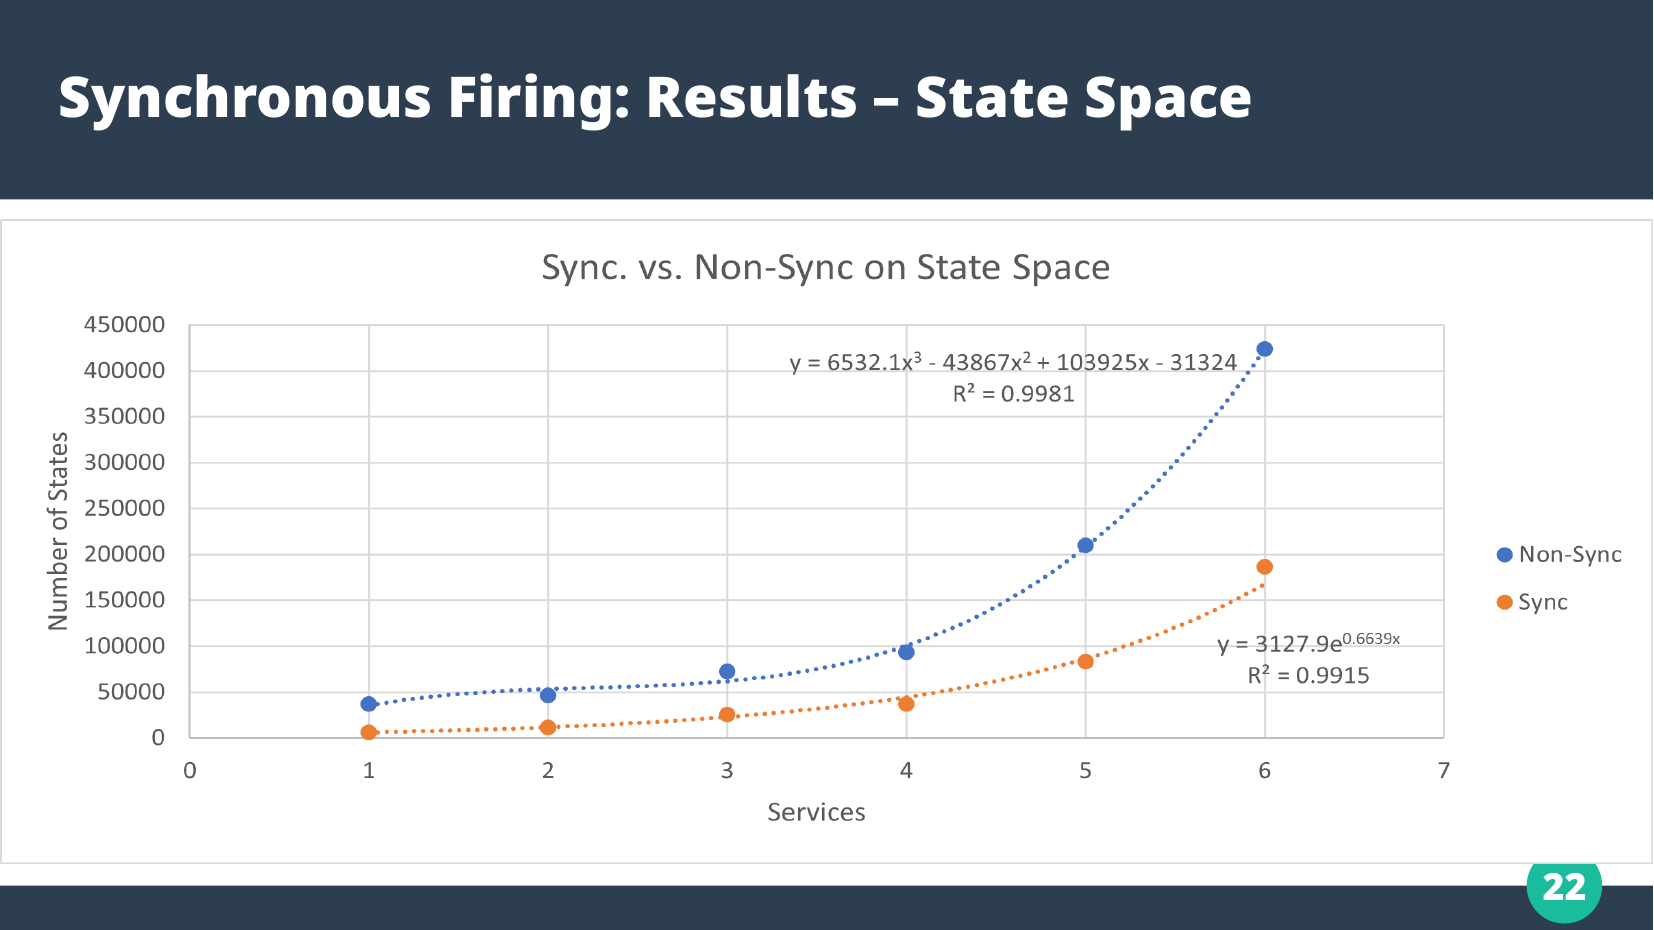

# Synchronous Firing: Results – State Space